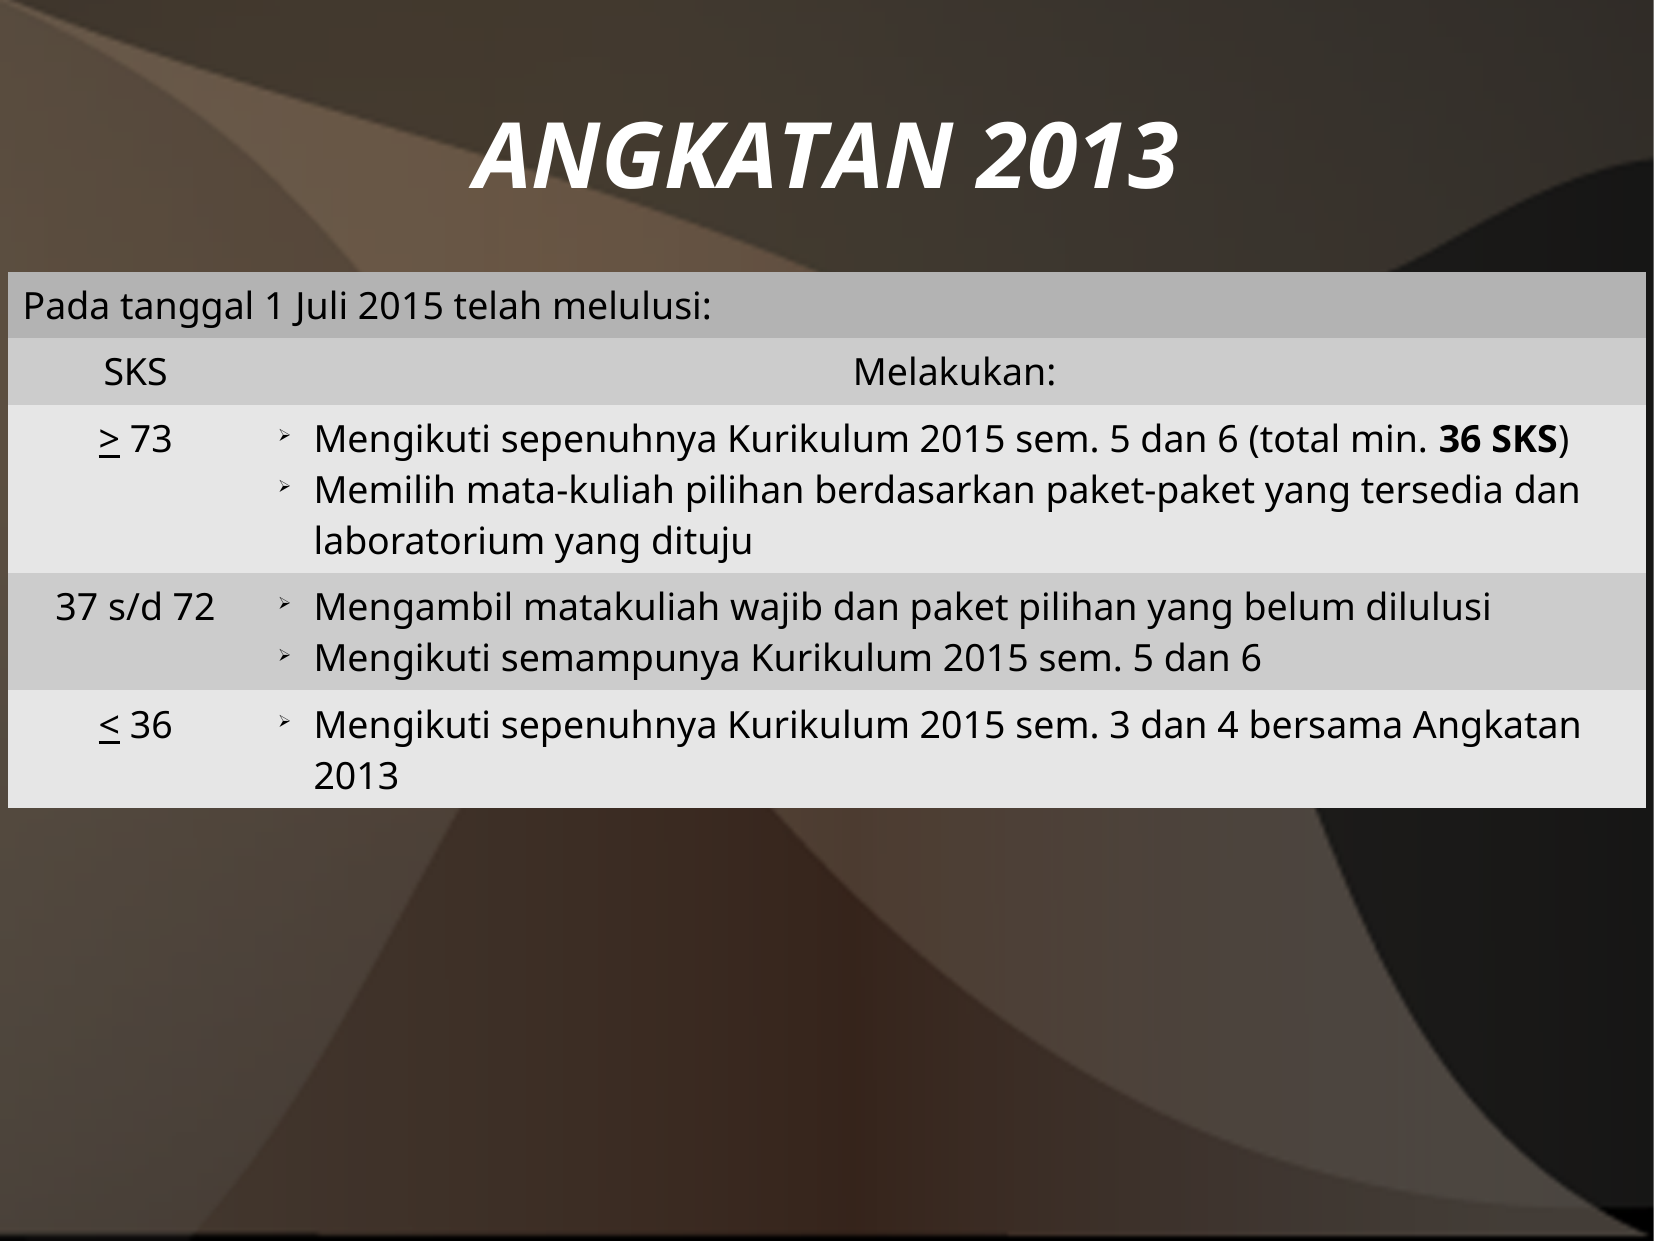

# ANGKATAN 2013
| Pada tanggal 1 Juli 2015 telah melulusi: | |
| --- | --- |
| SKS | Melakukan: |
| > 73 | Mengikuti sepenuhnya Kurikulum 2015 sem. 5 dan 6 (total min. 36 SKS) Memilih mata-kuliah pilihan berdasarkan paket-paket yang tersedia dan laboratorium yang dituju |
| 37 s/d 72 | Mengambil matakuliah wajib dan paket pilihan yang belum dilulusi Mengikuti semampunya Kurikulum 2015 sem. 5 dan 6 |
| < 36 | Mengikuti sepenuhnya Kurikulum 2015 sem. 3 dan 4 bersama Angkatan 2013 |